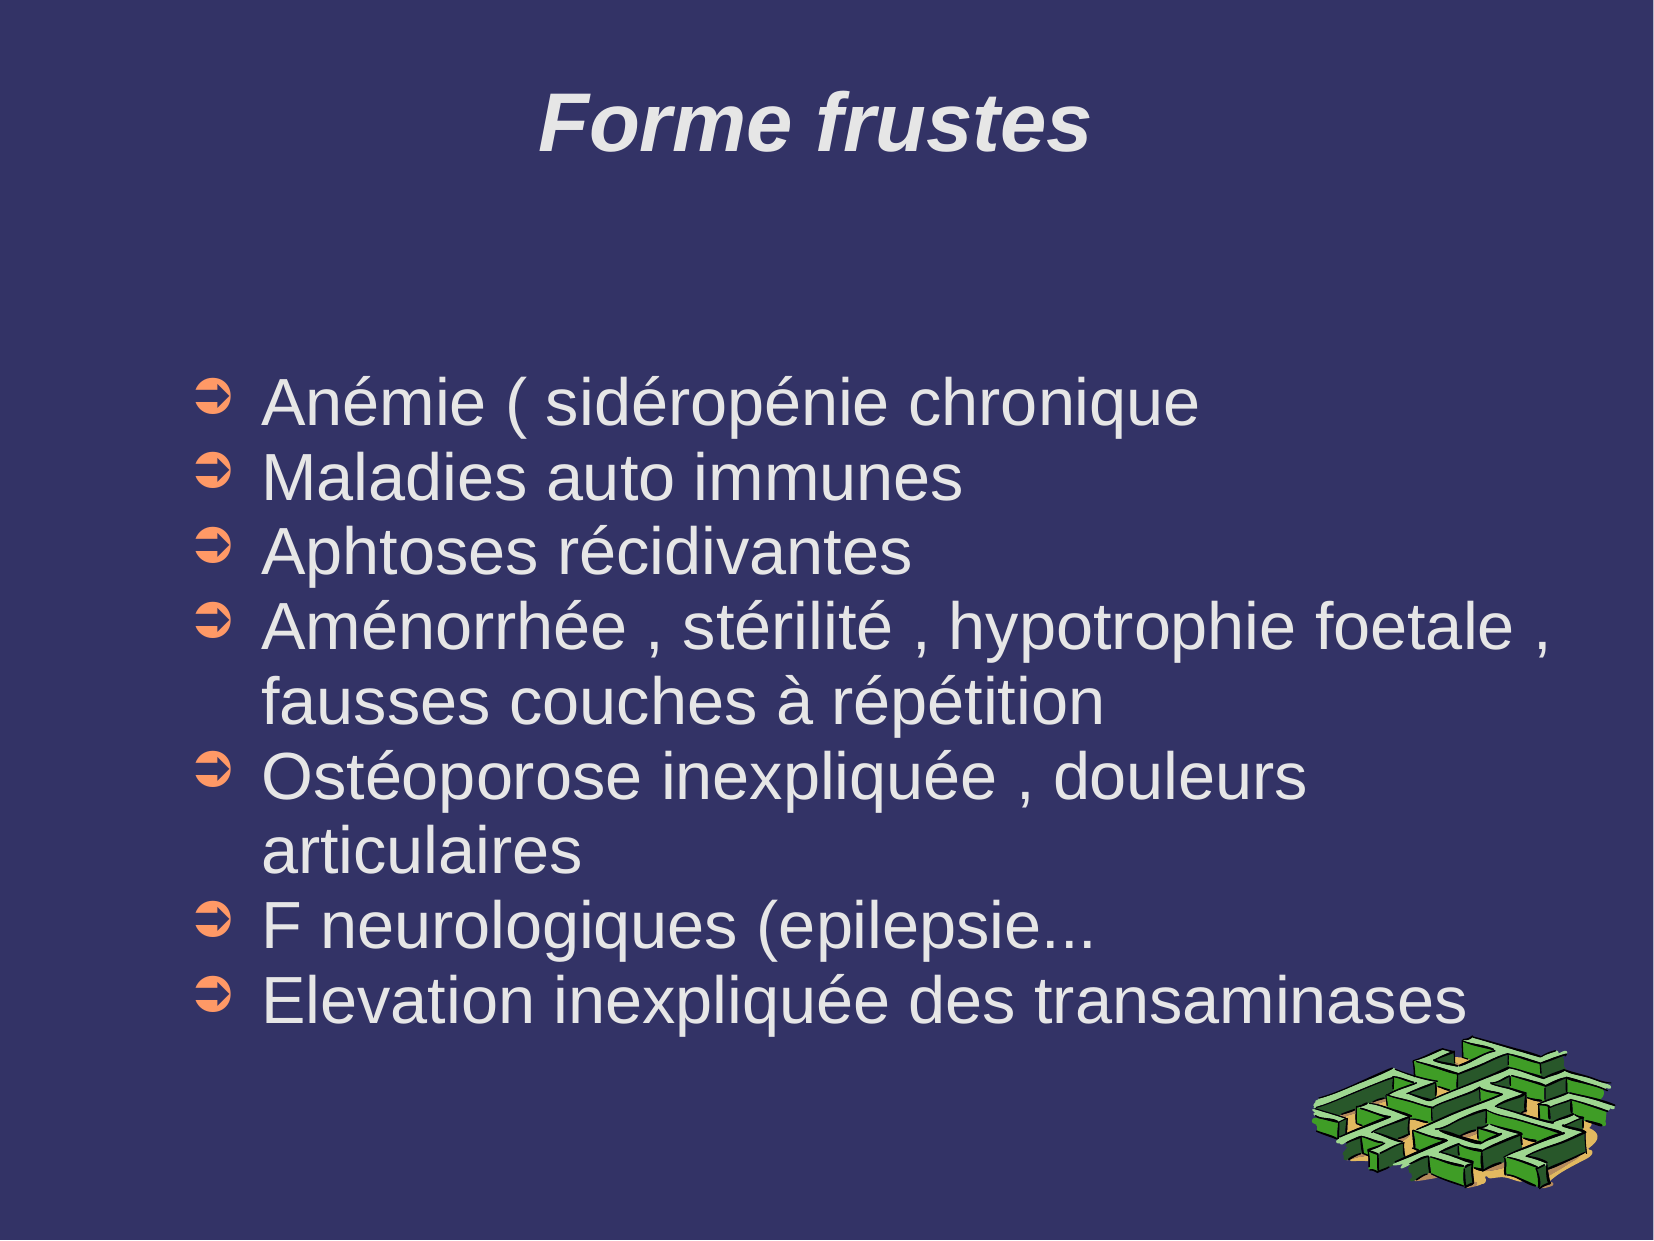

# Forme frustes
Anémie ( sidéropénie chronique
Maladies auto immunes
Aphtoses récidivantes
Aménorrhée , stérilité , hypotrophie foetale , fausses couches à répétition
Ostéoporose inexpliquée , douleurs articulaires
F neurologiques (epilepsie...
Elevation inexpliquée des transaminases